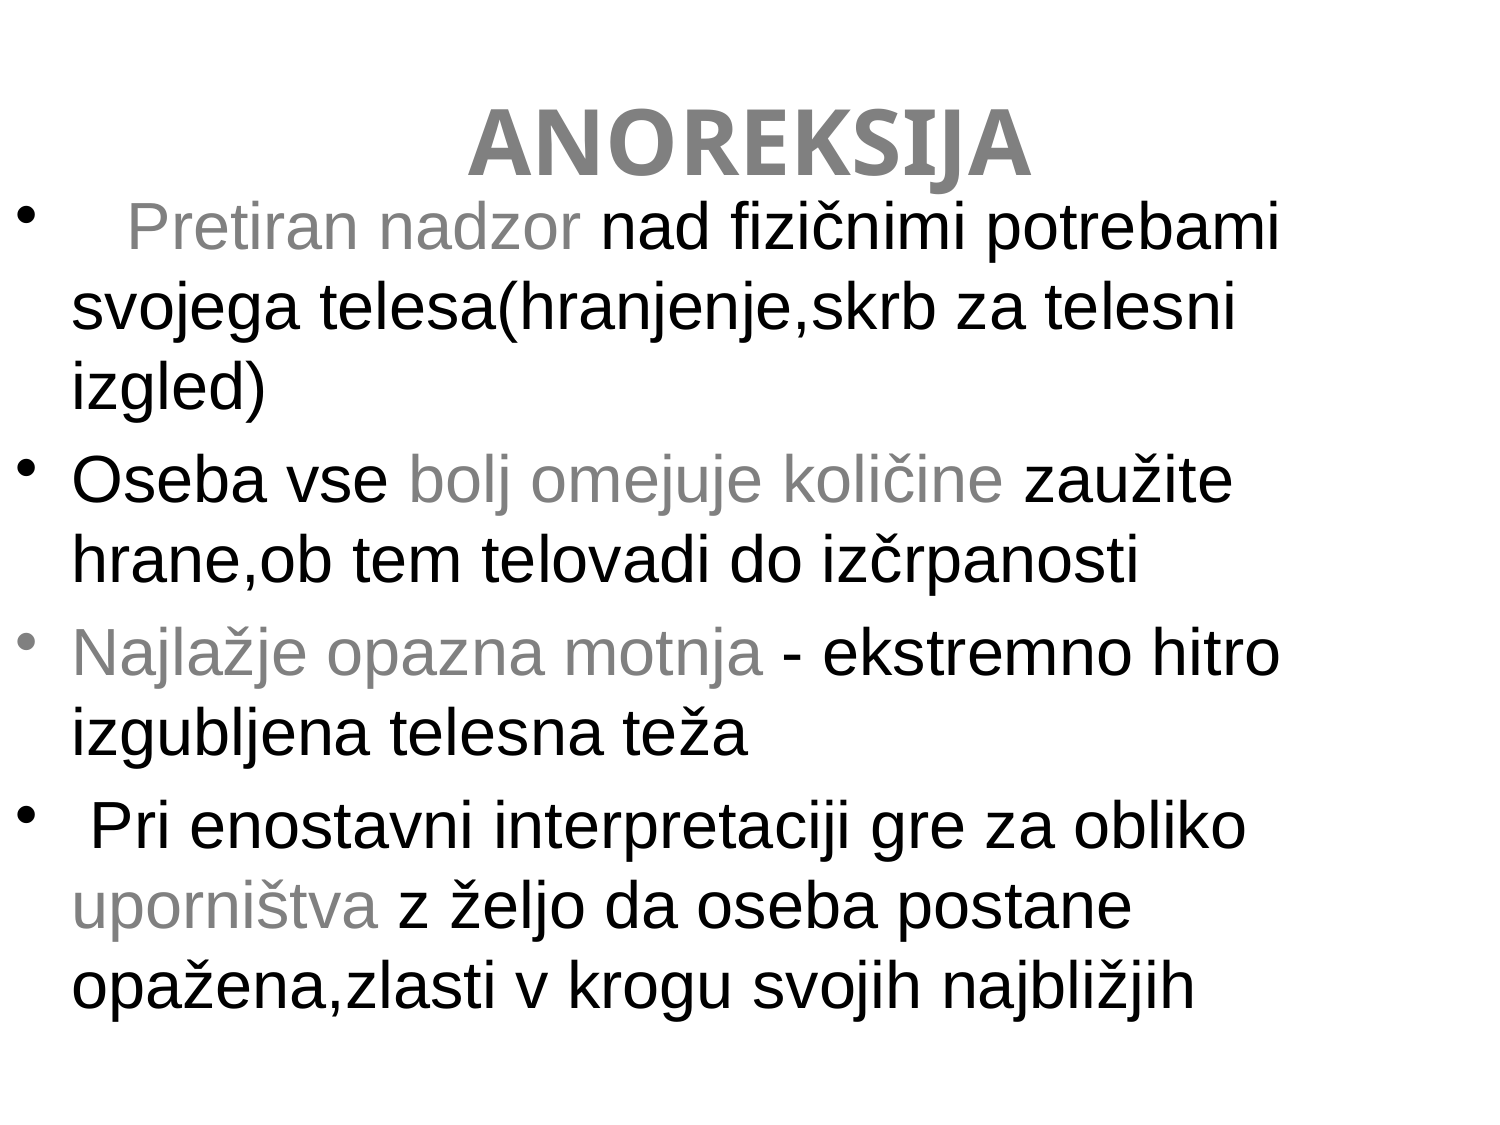

# ANOREKSIJA
 Pretiran nadzor nad fizičnimi potrebami svojega telesa(hranjenje,skrb za telesni izgled)
Oseba vse bolj omejuje količine zaužite hrane,ob tem telovadi do izčrpanosti
Najlažje opazna motnja - ekstremno hitro izgubljena telesna teža
 Pri enostavni interpretaciji gre za obliko uporništva z željo da oseba postane opažena,zlasti v krogu svojih najbližjih